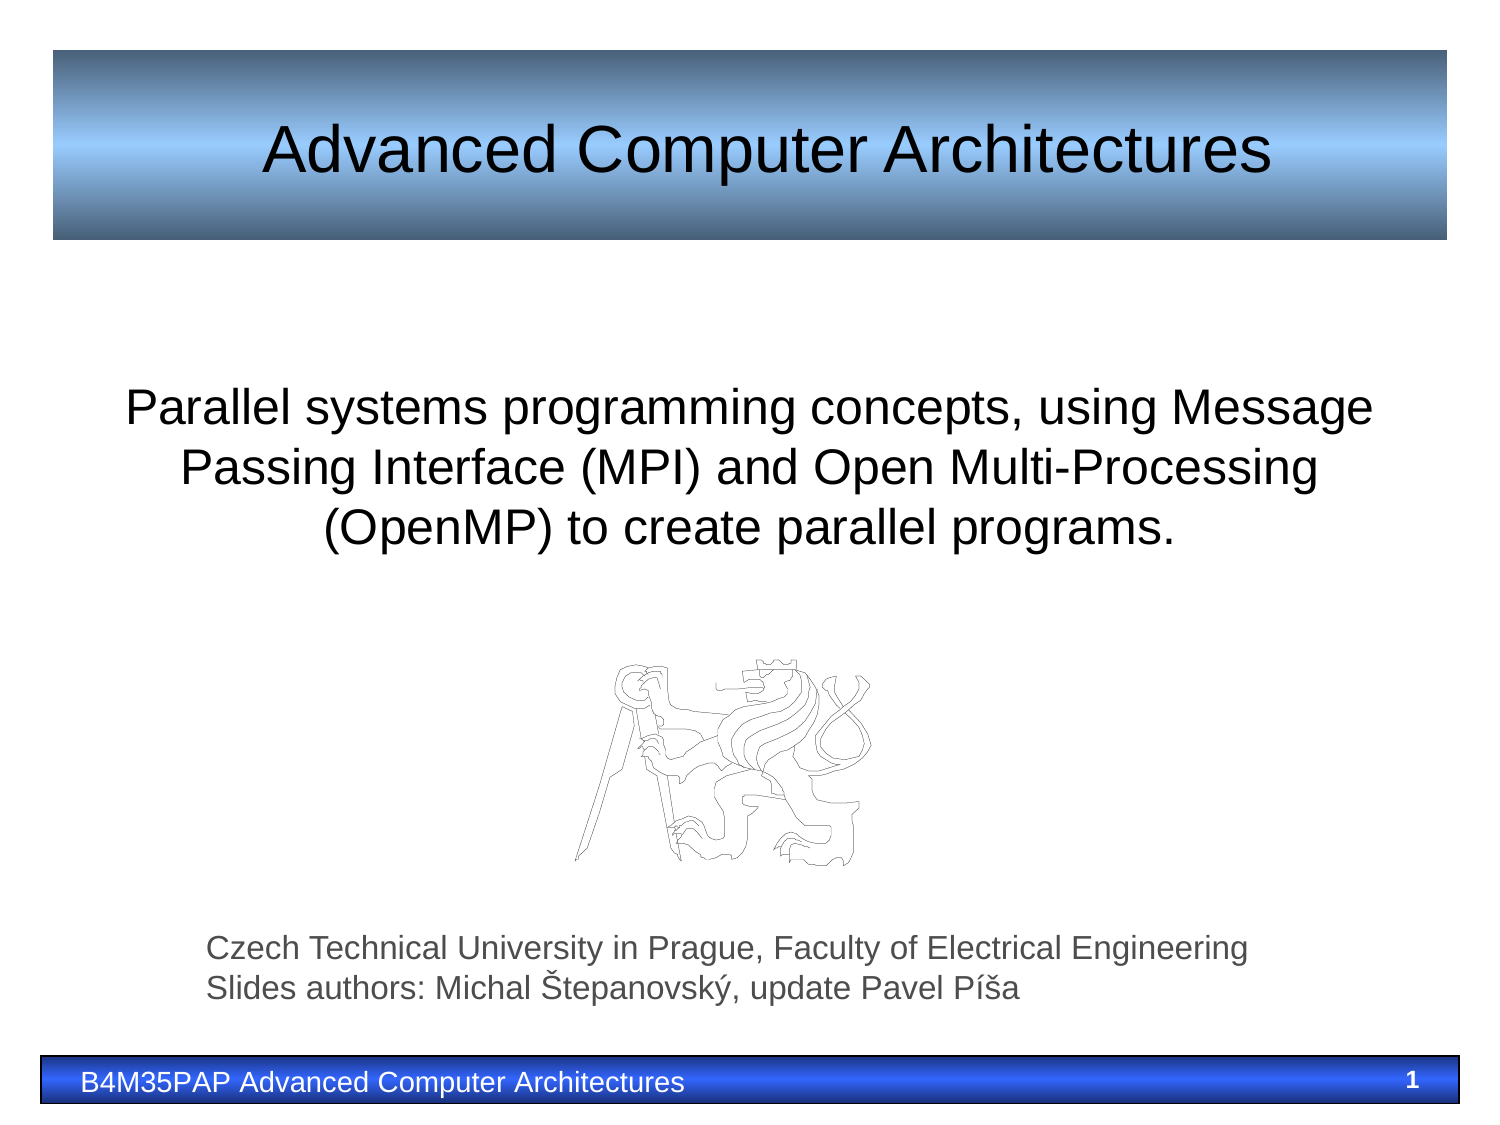

Advanced Computer Architectures
Parallel systems programming concepts, using Message Passing Interface (MPI) and Open Multi-Processing (OpenMP) to create parallel programs.
Czech Technical University in Prague, Faculty of Electrical Engineering
Slides authors: Michal Štepanovský, update Pavel Píša